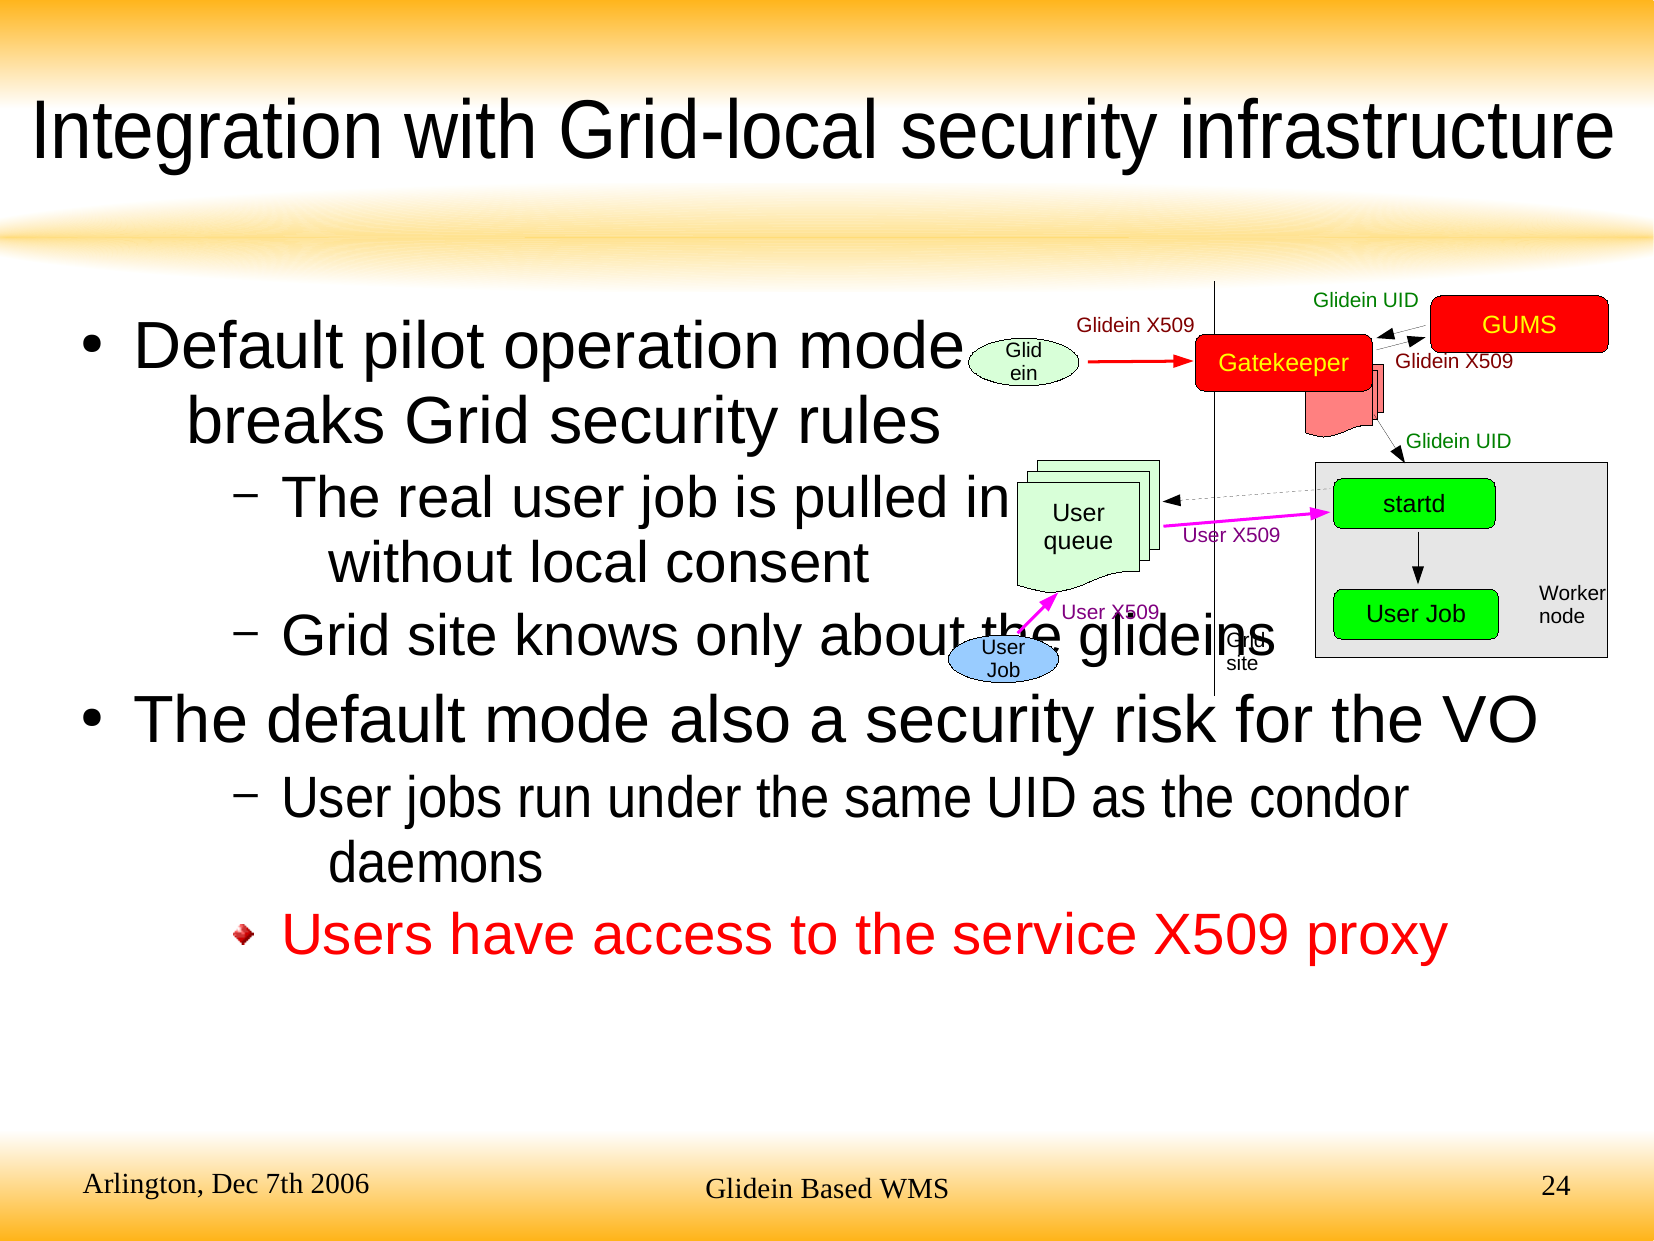

# Integration with Grid-local security infrastructure
Glidein UID
GUMS
Glidein X509
Gatekeeper
Glidein
Glidein X509
Glidein UID
User
queue
startd
User X509
Worker
node
User Job
User X509
Grid
site
User Job
Default pilot operation mode
breaks Grid security rules
The real user job is pulled in
without local consent
Grid site knows only about the glideins
The default mode also a security risk for the VO
User jobs run under the same UID as the condor daemons
Users have access to the service X509 proxy
Arlington, Dec 7th 2006
24
Glidein Based WMS